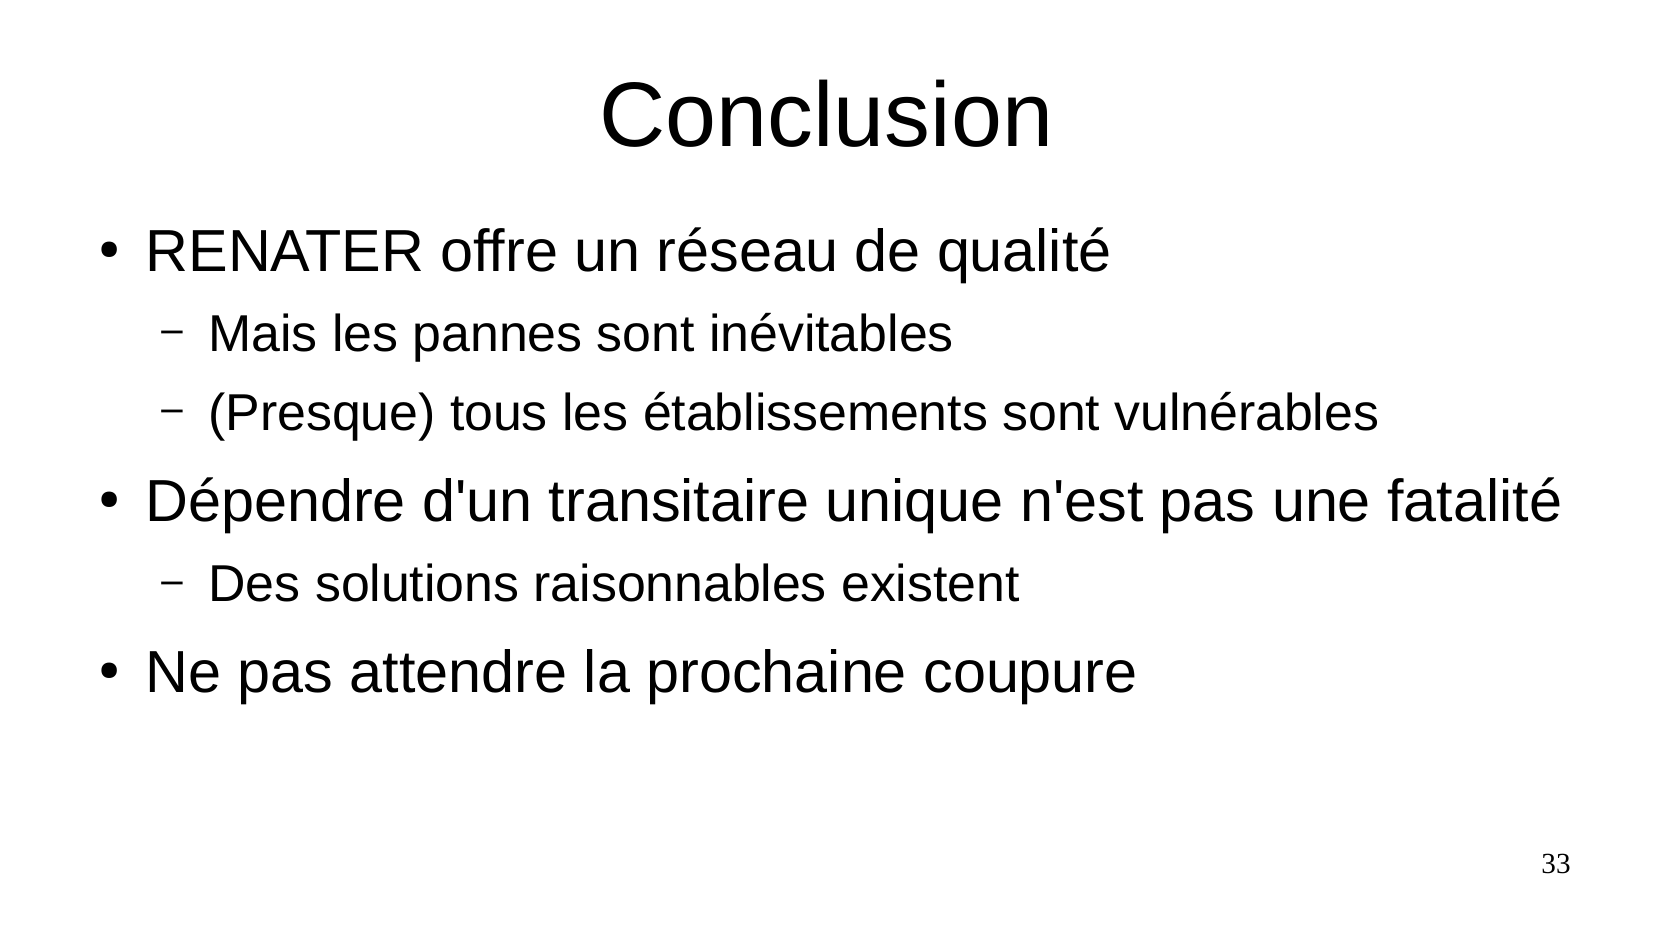

# Conclusion
RENATER offre un réseau de qualité
Mais les pannes sont inévitables
(Presque) tous les établissements sont vulnérables
Dépendre d'un transitaire unique n'est pas une fatalité
Des solutions raisonnables existent
Ne pas attendre la prochaine coupure
33